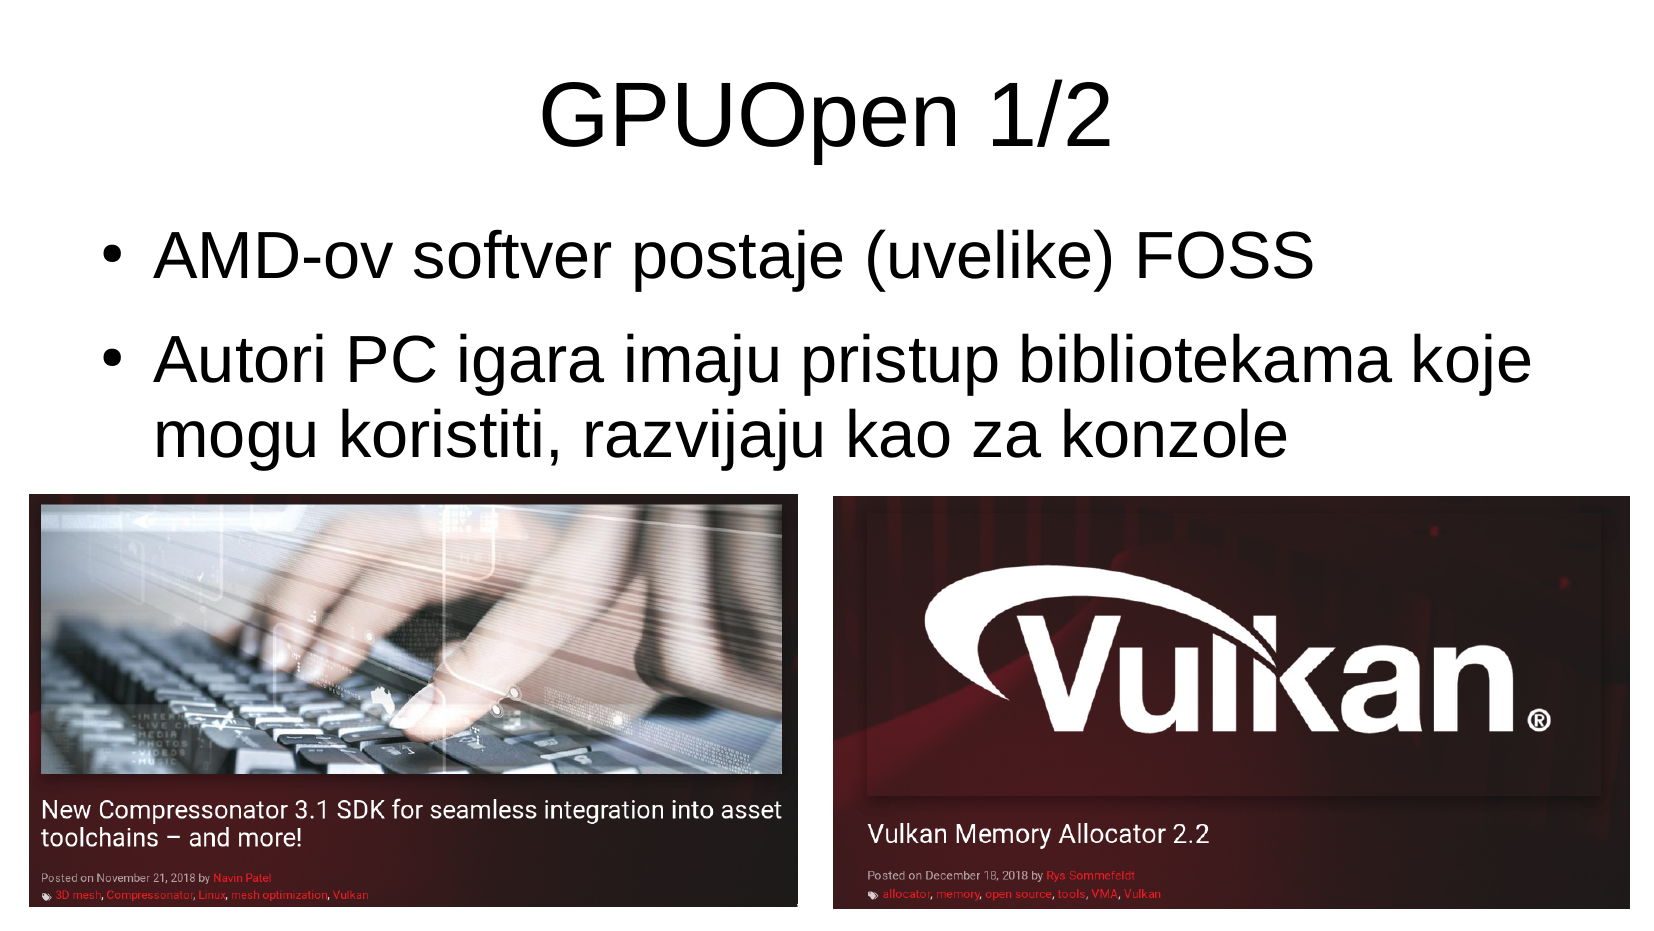

# GPUOpen 1/2
AMD-ov softver postaje (uvelike) FOSS
Autori PC igara imaju pristup bibliotekama koje mogu koristiti, razvijaju kao za konzole